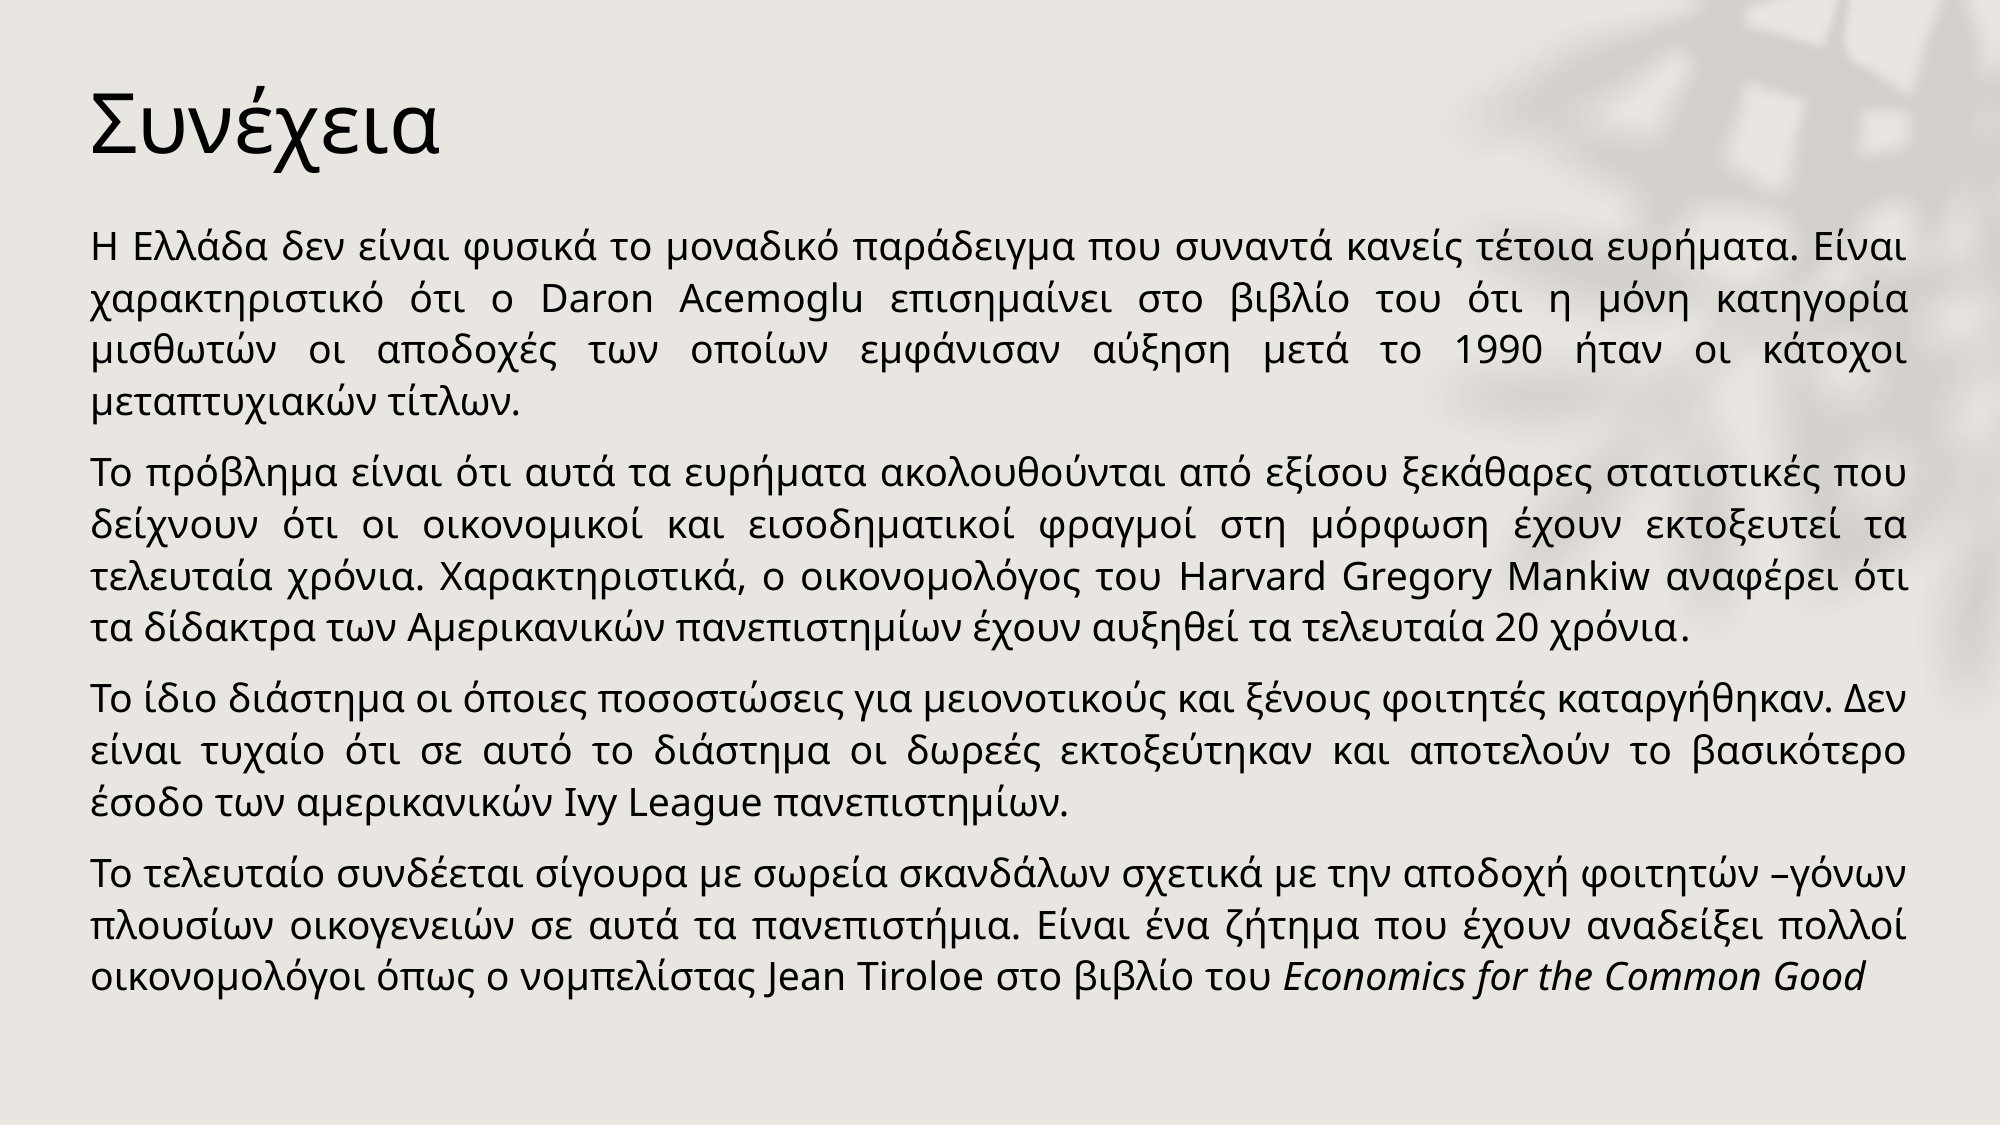

# Συνέχεια
Η Ελλάδα δεν είναι φυσικά το μοναδικό παράδειγμα που συναντά κανείς τέτοια ευρήματα. Είναι χαρακτηριστικό ότι ο Daron Acemoglu επισημαίνει στο βιβλίο του ότι η μόνη κατηγορία μισθωτών οι αποδοχές των οποίων εμφάνισαν αύξηση μετά το 1990 ήταν οι κάτοχοι μεταπτυχιακών τίτλων.
Το πρόβλημα είναι ότι αυτά τα ευρήματα ακολουθούνται από εξίσου ξεκάθαρες στατιστικές που δείχνουν ότι οι οικονομικοί και εισοδηματικοί φραγμοί στη μόρφωση έχουν εκτοξευτεί τα τελευταία χρόνια. Χαρακτηριστικά, ο οικονομολόγος του Harvard Gregory Mankiw αναφέρει ότι τα δίδακτρα των Αμερικανικών πανεπιστημίων έχουν αυξηθεί τα τελευταία 20 χρόνια.
Το ίδιο διάστημα οι όποιες ποσοστώσεις για μειονοτικούς και ξένους φοιτητές καταργήθηκαν. Δεν είναι τυχαίο ότι σε αυτό το διάστημα οι δωρεές εκτοξεύτηκαν και αποτελούν το βασικότερο έσοδο των αμερικανικών Ivy League πανεπιστημίων.
Το τελευταίο συνδέεται σίγουρα με σωρεία σκανδάλων σχετικά με την αποδοχή φοιτητών –γόνων πλουσίων οικογενειών σε αυτά τα πανεπιστήμια. Είναι ένα ζήτημα που έχουν αναδείξει πολλοί οικονομολόγοι όπως ο νομπελίστας Jean Tiroloe στο βιβλίο του Economics for the Common Good